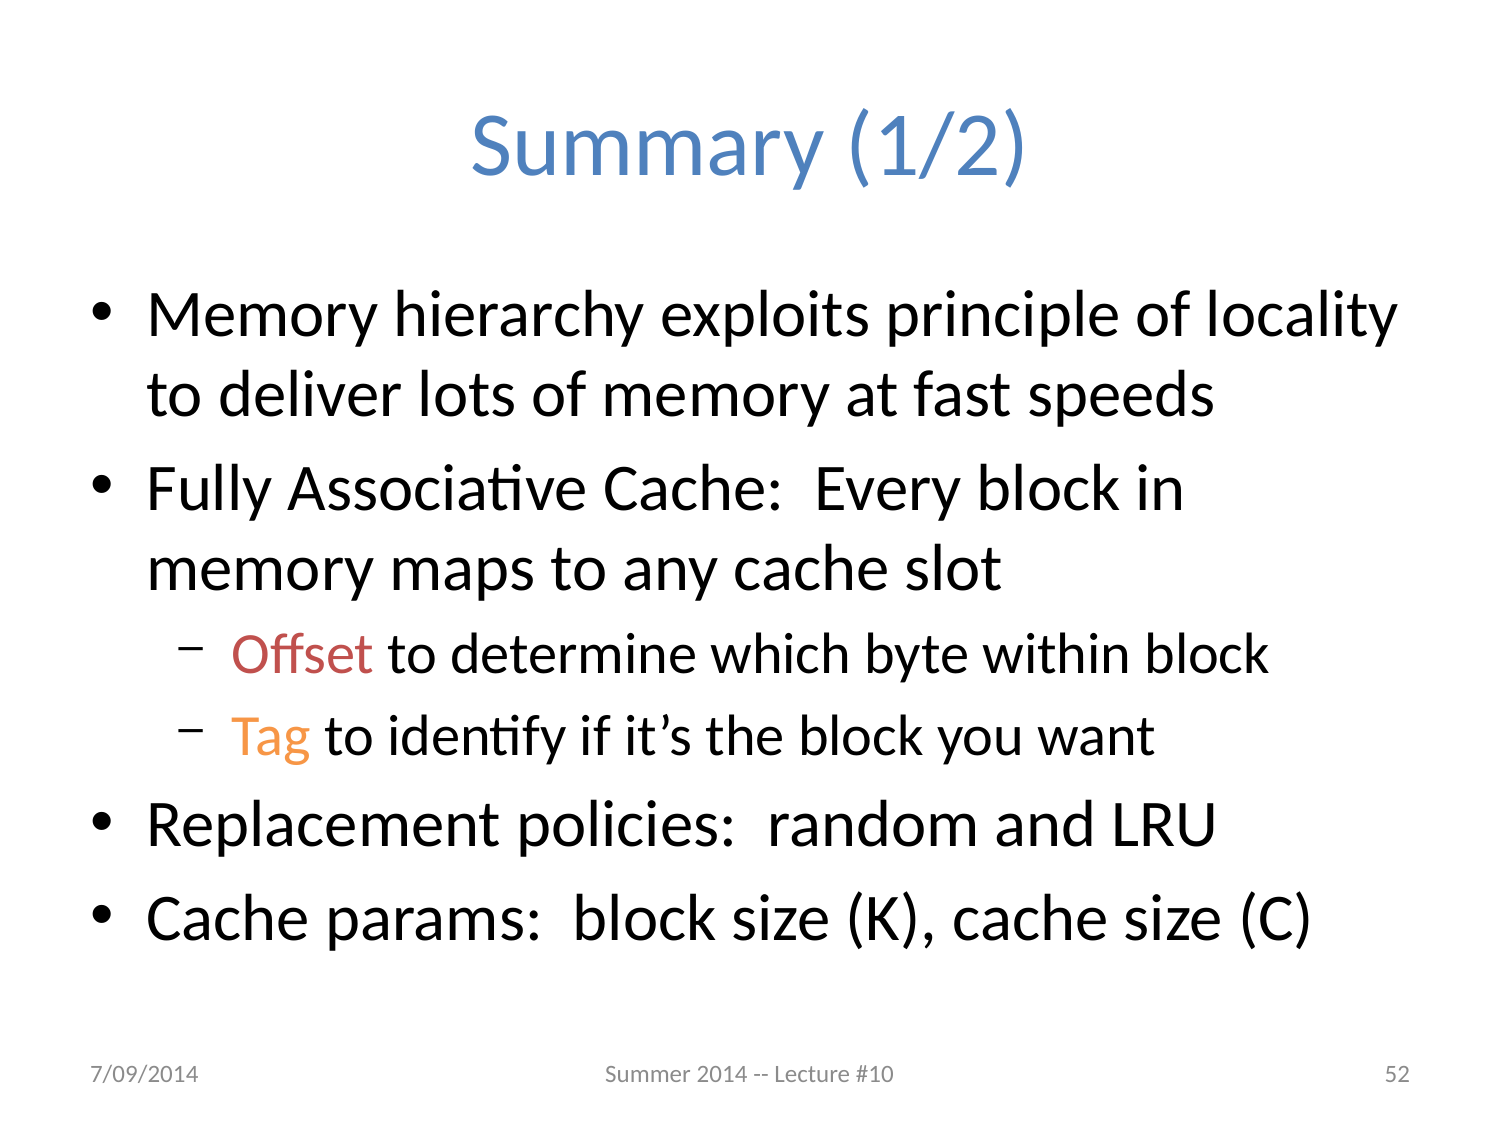

# Summary (1/2)
Memory hierarchy exploits principle of locality to deliver lots of memory at fast speeds
Fully Associative Cache: Every block in memory maps to any cache slot
Offset to determine which byte within block
Tag to identify if it’s the block you want
Replacement policies: random and LRU
Cache params: block size (K), cache size (C)
7/09/2014
Summer 2014 -- Lecture #10